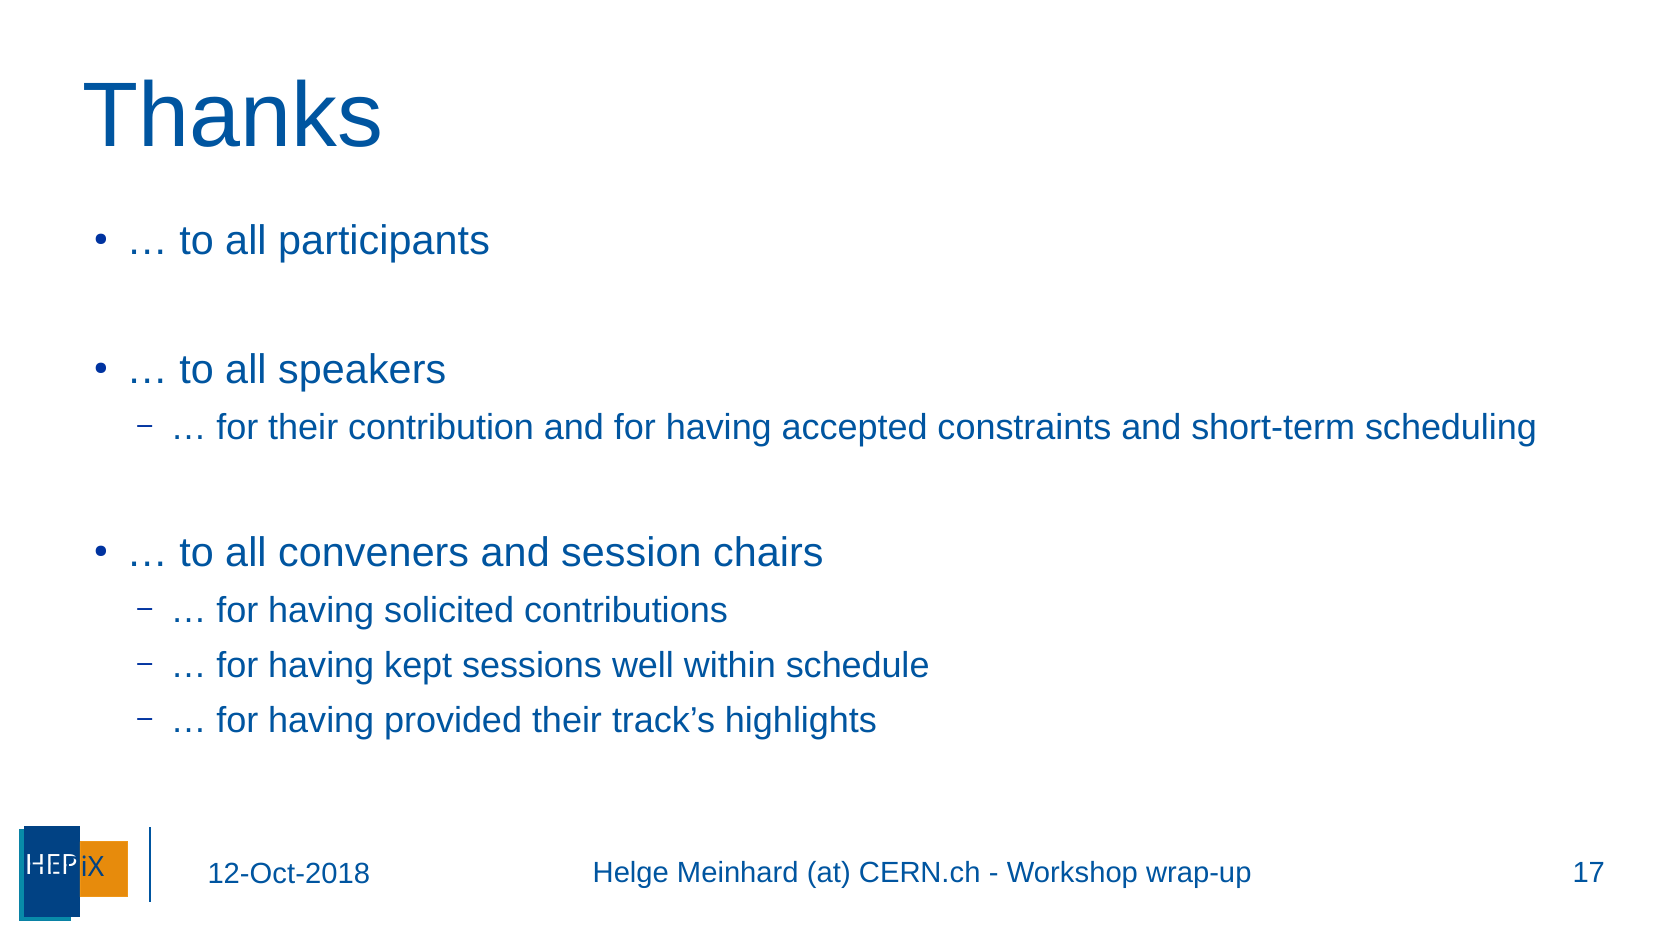

# Thanks
… to all participants
… to all speakers
… for their contribution and for having accepted constraints and short-term scheduling
… to all conveners and session chairs
… for having solicited contributions
… for having kept sessions well within schedule
… for having provided their track’s highlights
Helge Meinhard (at) CERN.ch - Workshop wrap-up
17
12-Oct-2018